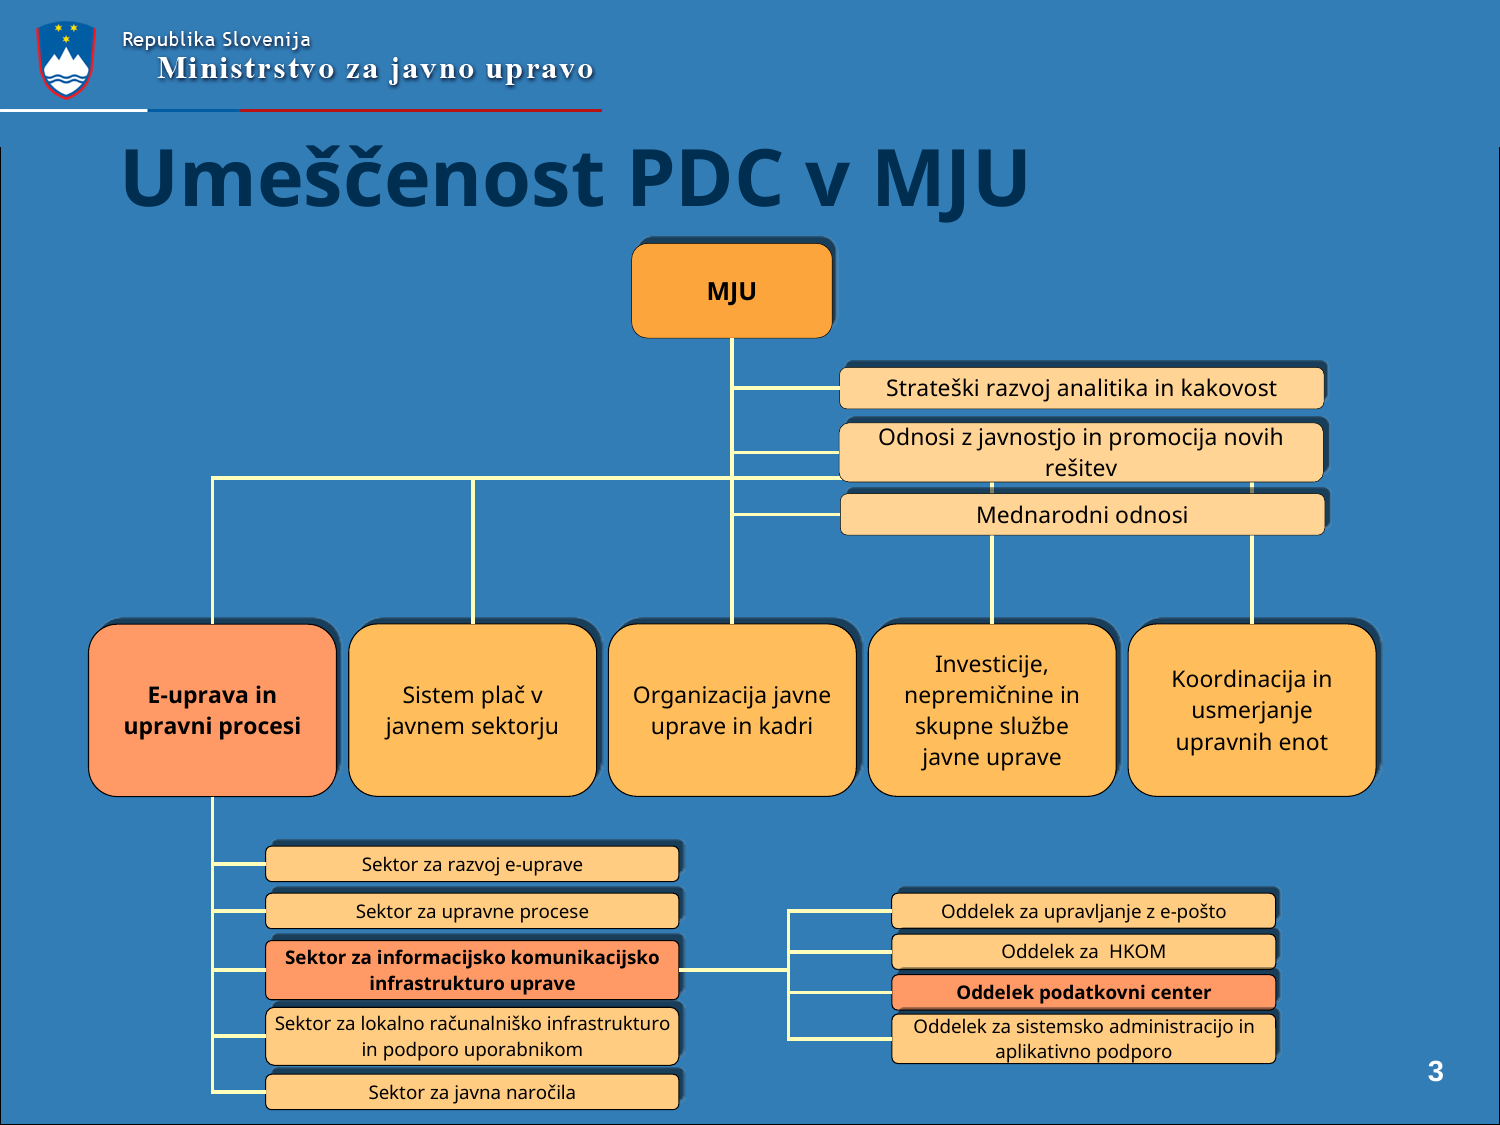

# Umeščenost PDC v MJU
MJU
Strateški razvoj analitika in kakovost
Odnosi z javnostjo in promocija novih rešitev
Mednarodni odnosi
Sistem plač v javnem sektorju
Organizacija javne uprave in kadri
Investicije, nepremičnine in skupne službe javne uprave
Koordinacija in usmerjanje upravnih enot
E-uprava in upravni procesi
Sektor za razvoj e-uprave
Sektor za upravne procese
Oddelek za upravljanje z e-pošto
Oddelek za HKOM
Sektor za informacijsko komunikacijsko infrastrukturo uprave
Oddelek podatkovni center
Sektor za lokalno računalniško infrastrukturo in podporo uporabnikom
Oddelek za sistemsko administracijo in aplikativno podporo
3
Sektor za javna naročila